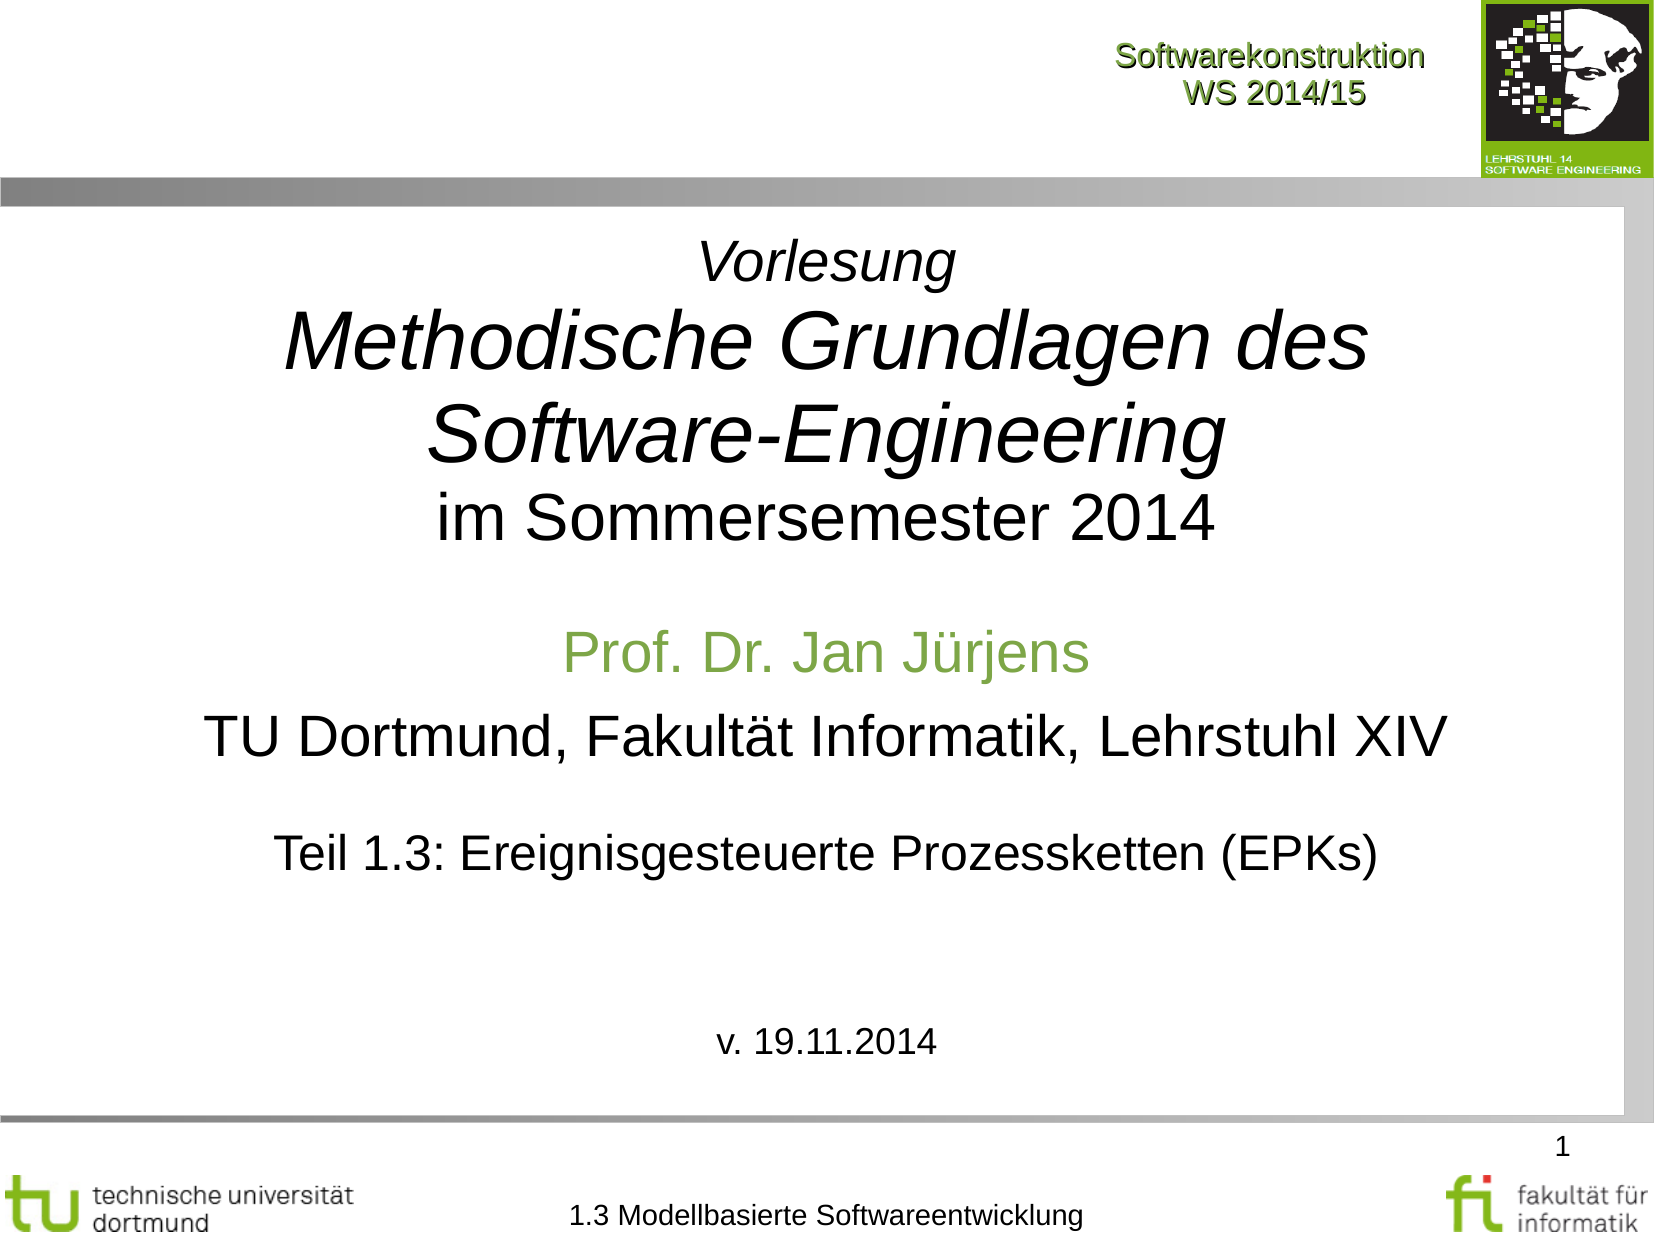

#
Vorlesung
Methodische Grundlagen des
Software-Engineering
im Sommersemester 2014
Prof. Dr. Jan Jürjens
TU Dortmund, Fakultät Informatik, Lehrstuhl XIV
Teil 1.3: Ereignisgesteuerte Prozessketten (EPKs)
v. 19.11.2014
1
1.3 Modellbasierte Softwareentwicklung